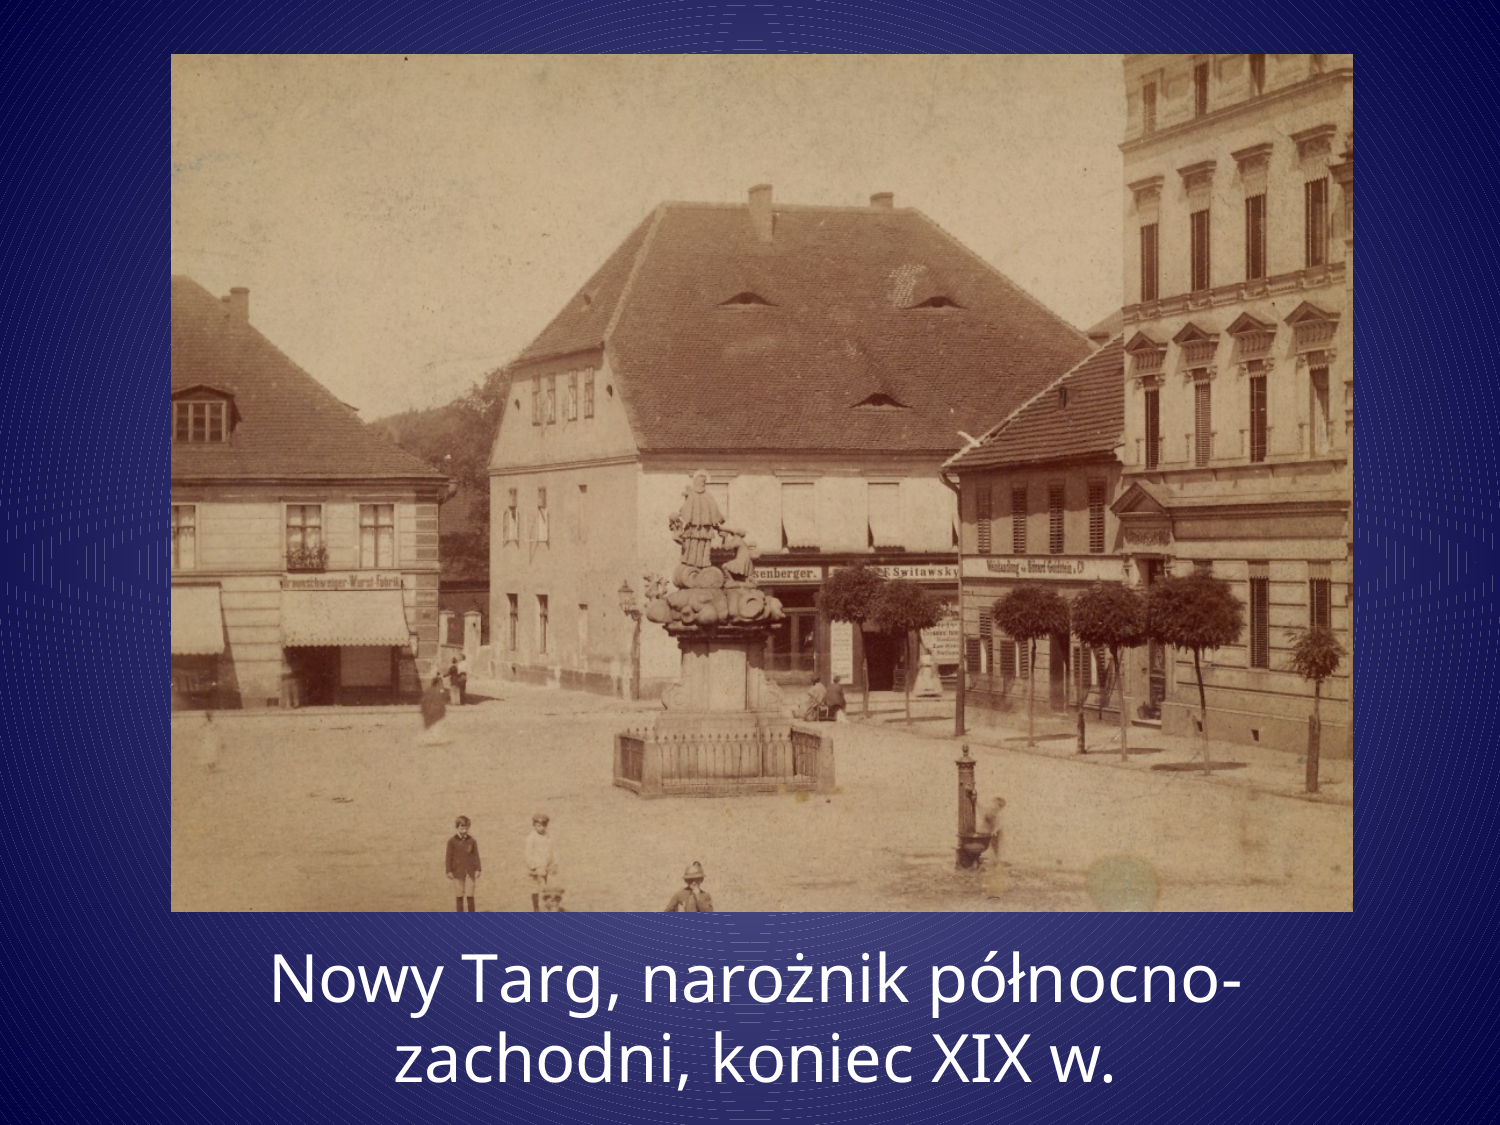

#
Nowy Targ, narożnik północno-zachodni, koniec XIX w.